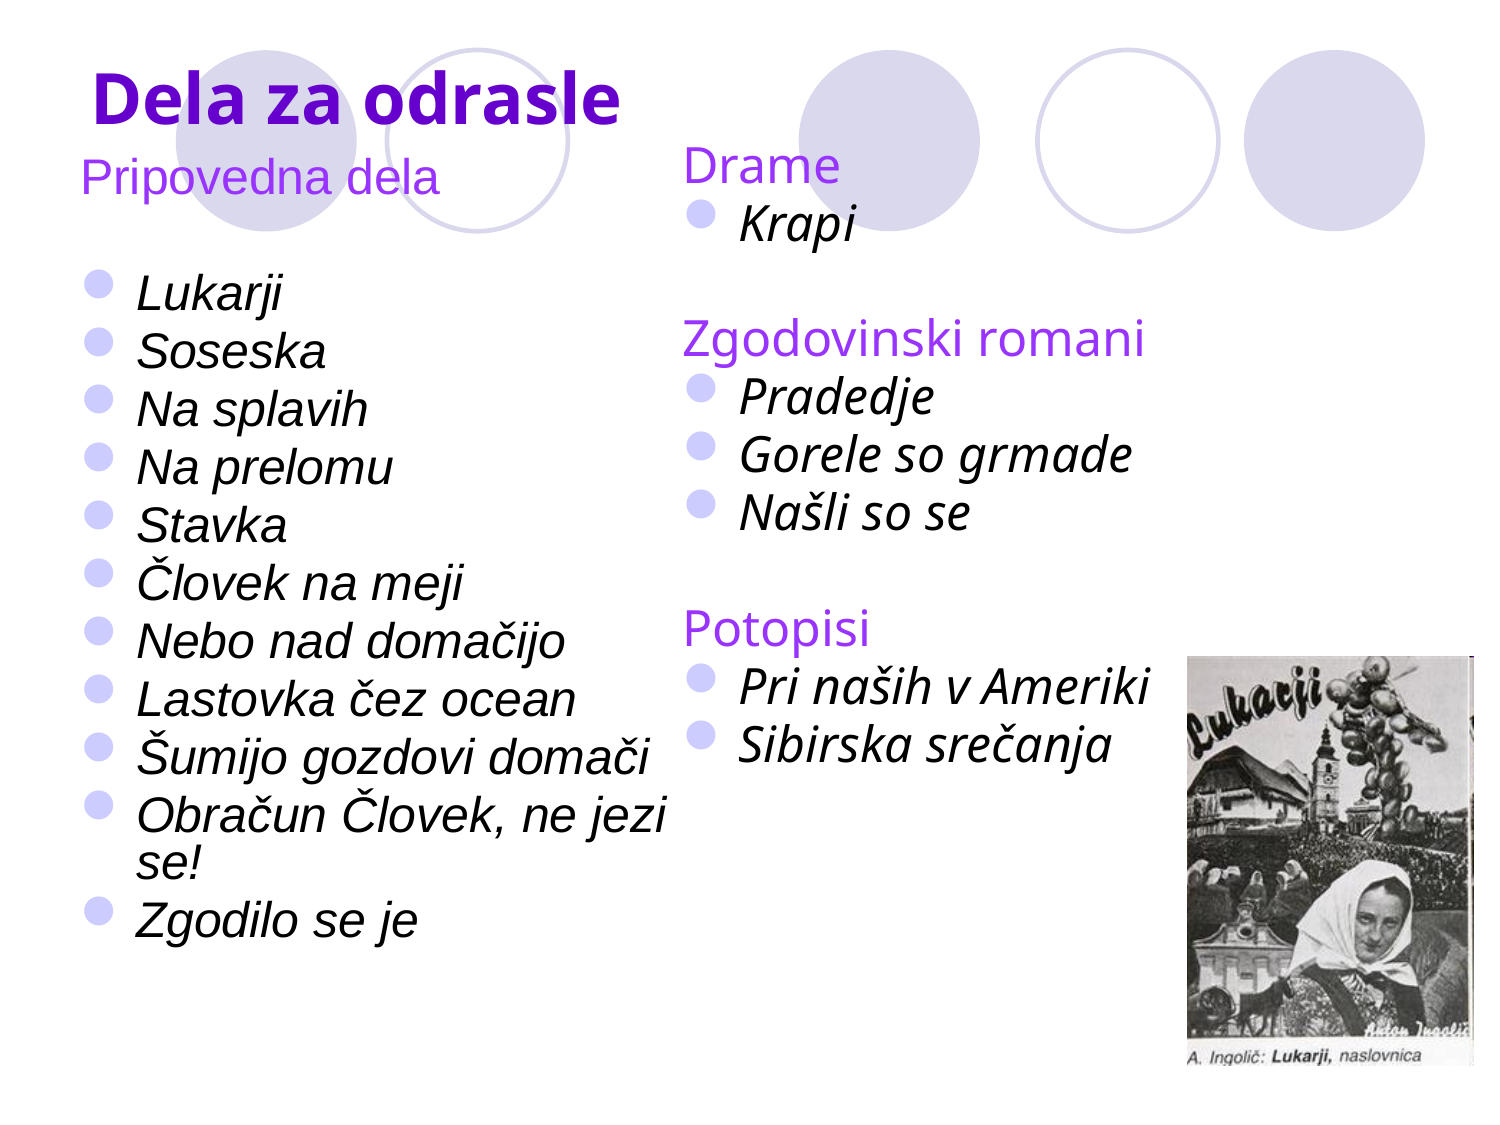

# Dela za odrasle
Drame
Krapi
Zgodovinski romani
Pradedje
Gorele so grmade
Našli so se
Potopisi
Pri naših v Ameriki
Sibirska srečanja
Pripovedna dela
Lukarji
Soseska
Na splavih
Na prelomu
Stavka
Človek na meji
Nebo nad domačijo
Lastovka čez ocean
Šumijo gozdovi domači
Obračun Človek, ne jezi se!
Zgodilo se je